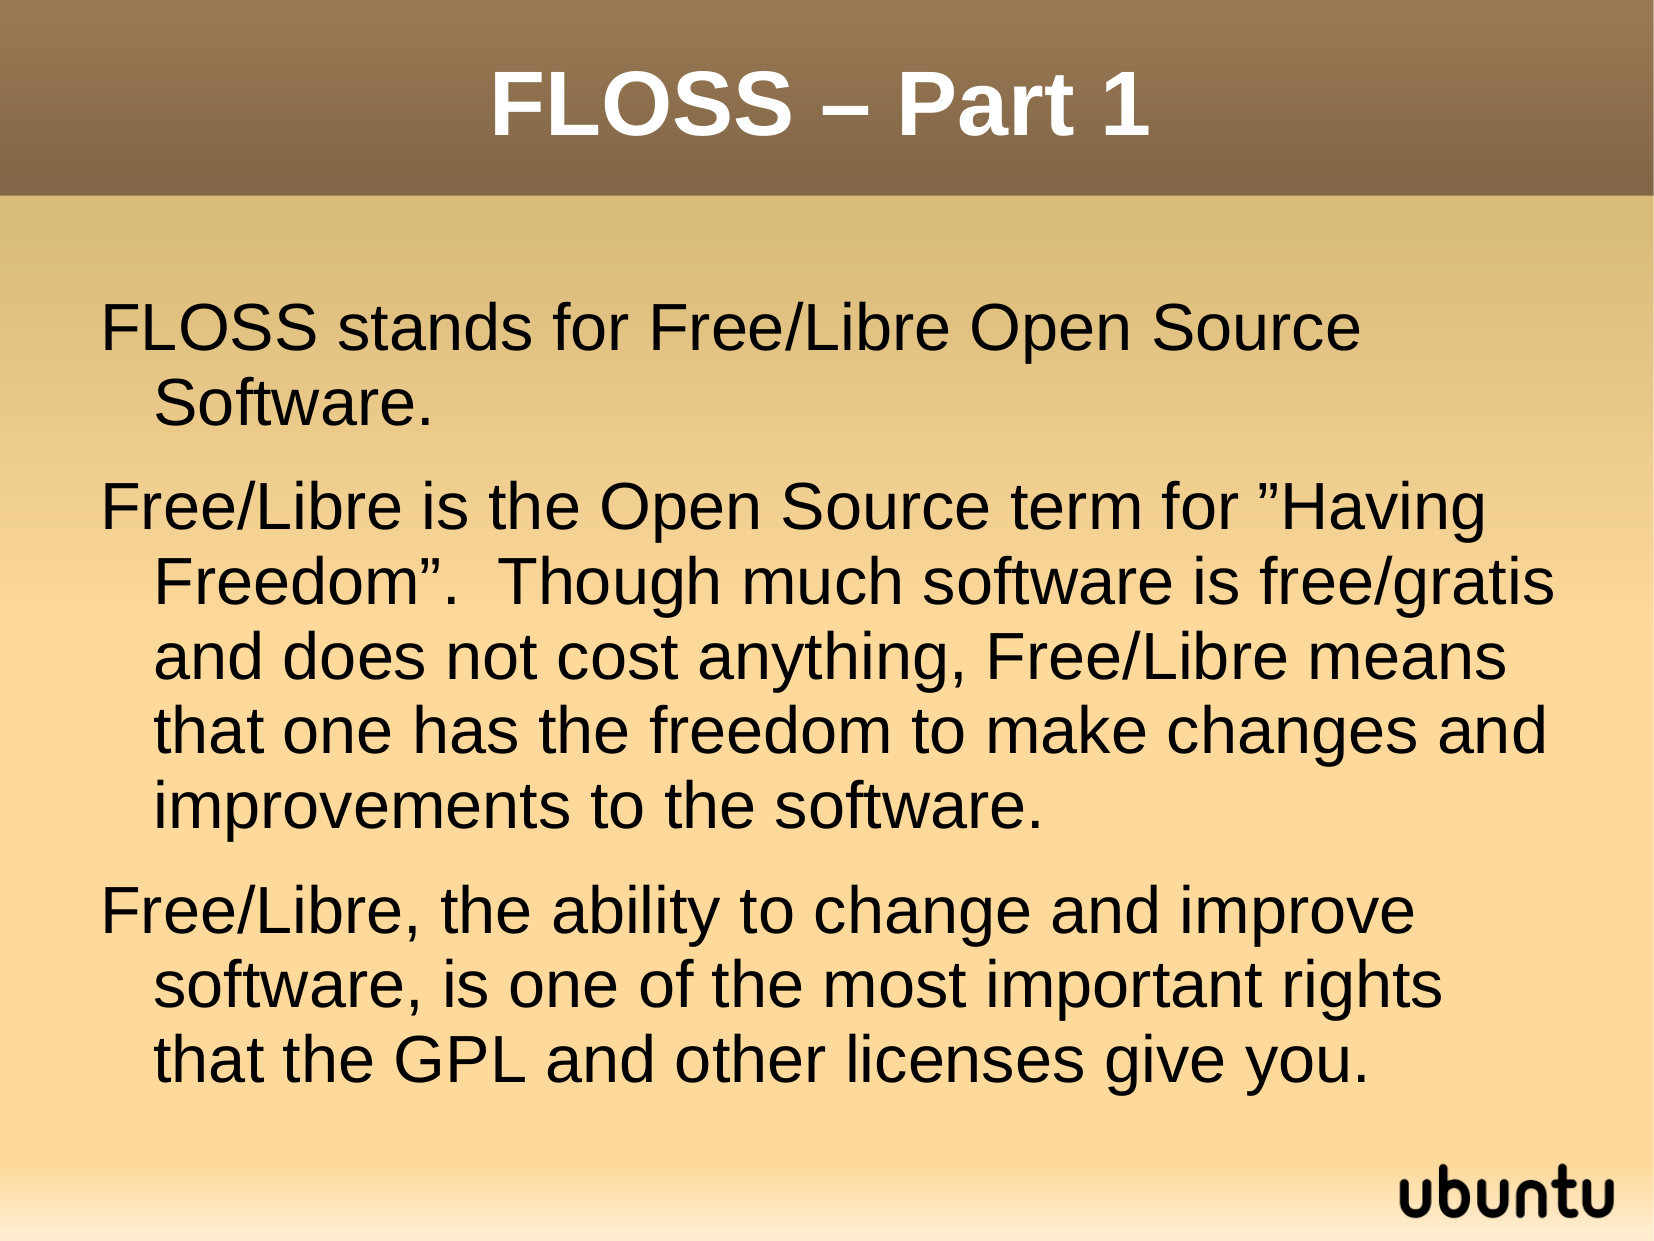

# FLOSS – Part 1
FLOSS stands for Free/Libre Open Source Software.
Free/Libre is the Open Source term for ”Having Freedom”. Though much software is free/gratis and does not cost anything, Free/Libre means that one has the freedom to make changes and improvements to the software.
Free/Libre, the ability to change and improve software, is one of the most important rights that the GPL and other licenses give you.